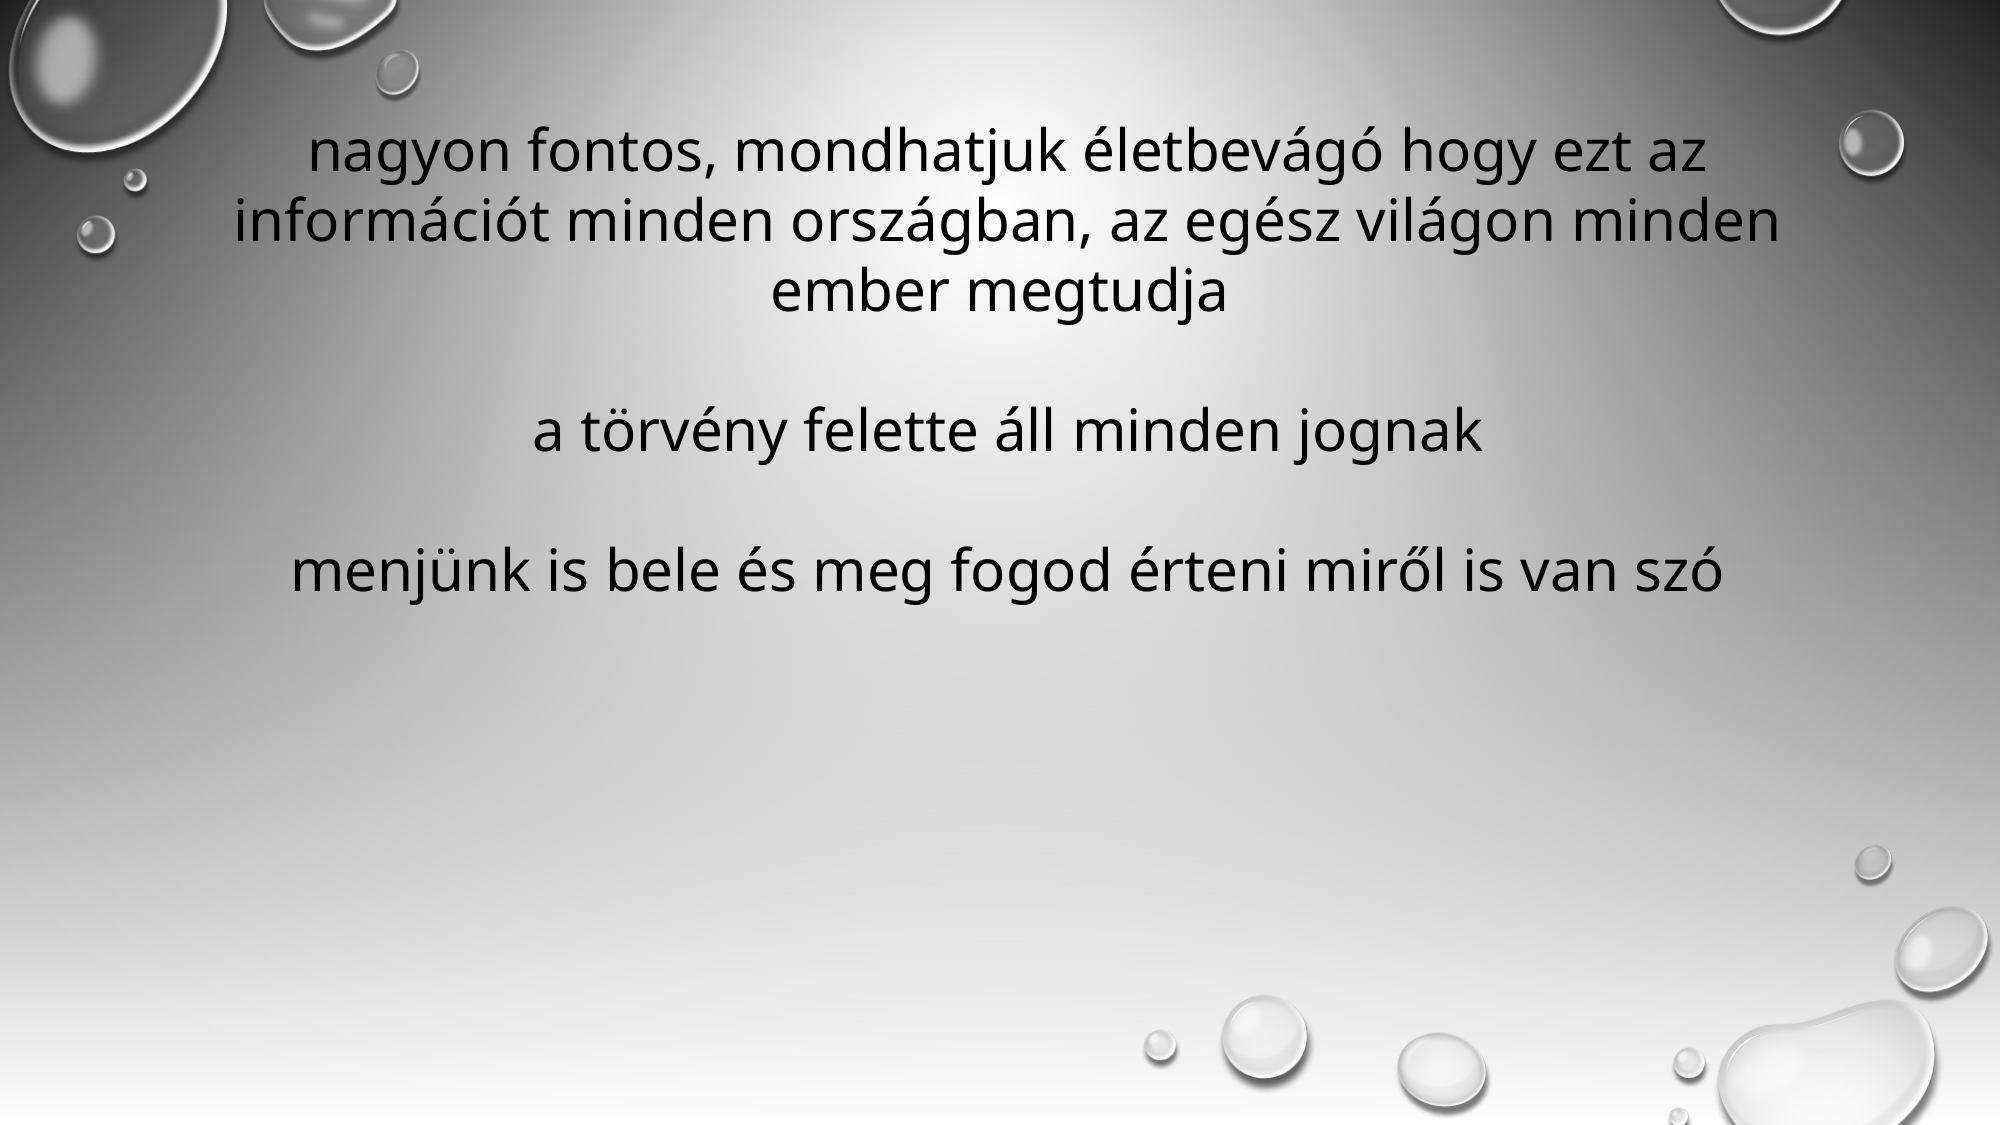

nagyon fontos, mondhatjuk életbevágó hogy ezt az információt minden országban, az egész világon minden ember megtudja
a törvény felette áll minden jognak
menjünk is bele és meg fogod érteni miről is van szó